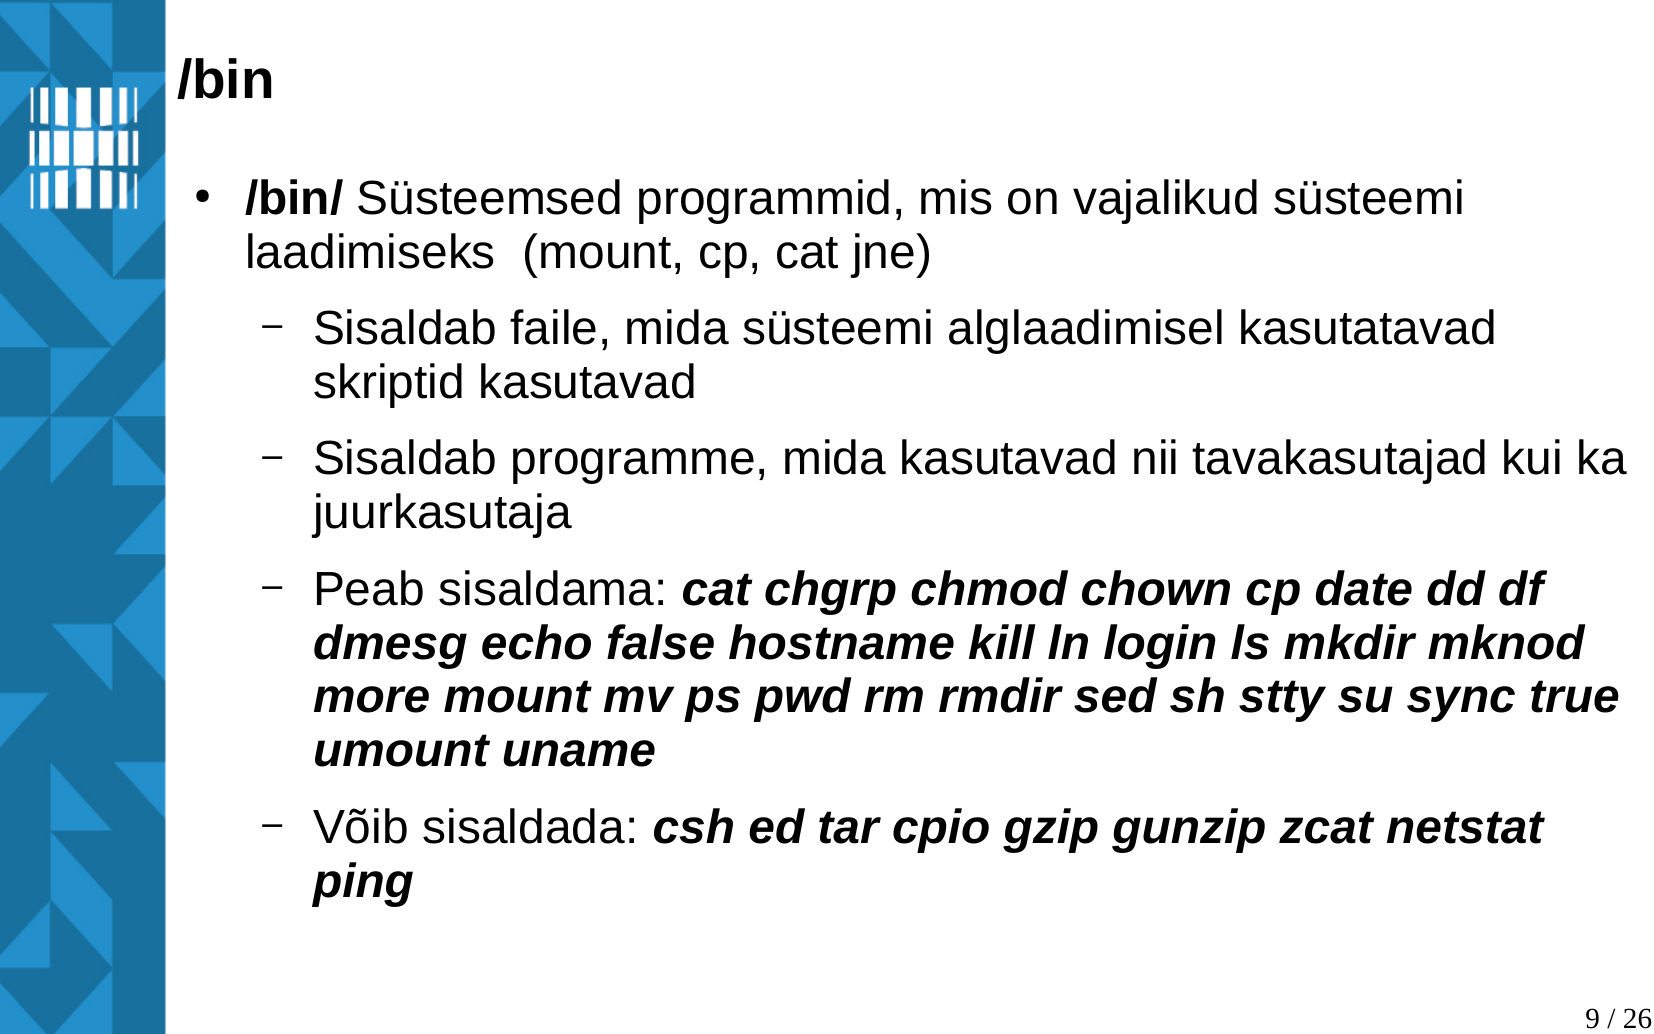

# /bin
/bin/ Süsteemsed programmid, mis on vajalikud süsteemi laadimiseks (mount, cp, cat jne)
Sisaldab faile, mida süsteemi alglaadimisel kasutatavad skriptid kasutavad
Sisaldab programme, mida kasutavad nii tavakasutajad kui ka juurkasutaja
Peab sisaldama: cat chgrp chmod chown cp date dd df dmesg echo false hostname kill ln login ls mkdir mknod more mount mv ps pwd rm rmdir sed sh stty su sync true umount uname
Võib sisaldada: csh ed tar cpio gzip gunzip zcat netstat ping
9